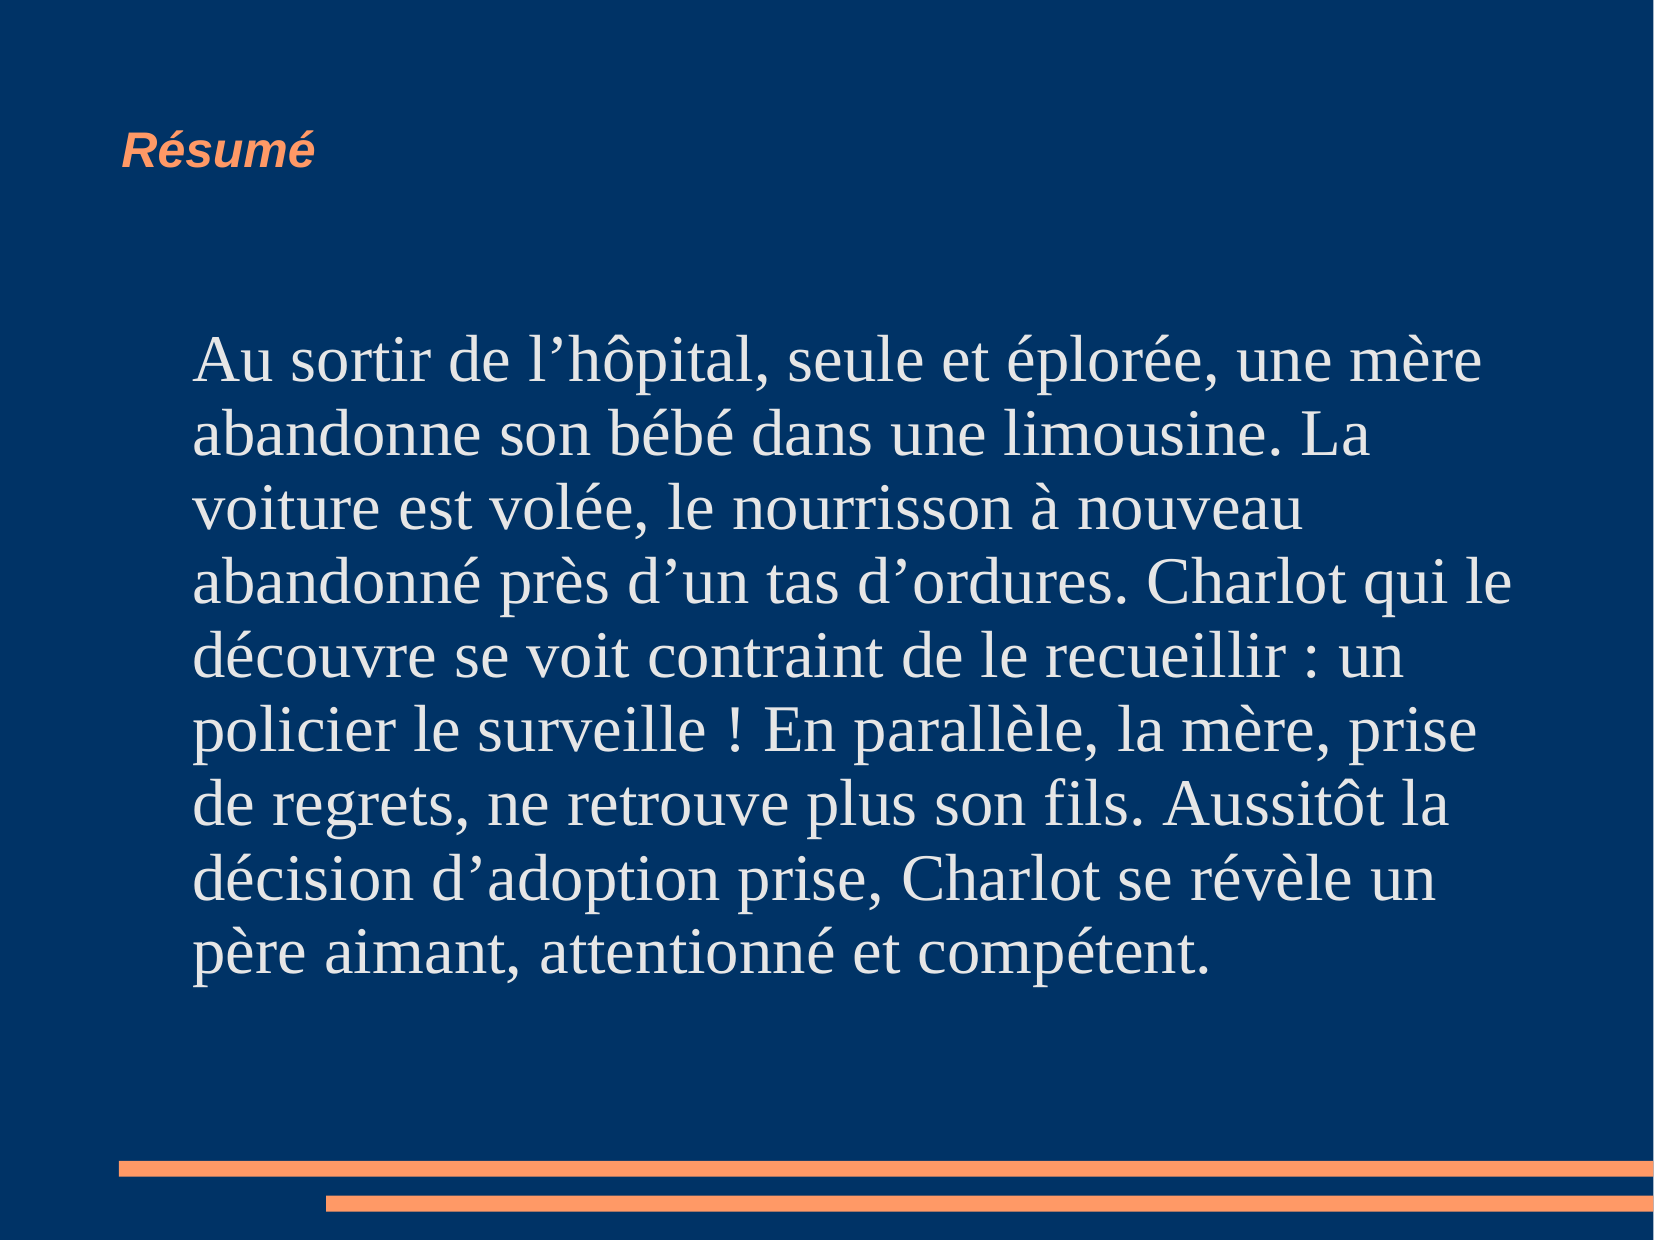

# Résumé
Au sortir de l’hôpital, seule et éplorée, une mère abandonne son bébé dans une limousine. La voiture est volée, le nourrisson à nouveau abandonné près d’un tas d’ordures. Charlot qui le découvre se voit contraint de le recueillir : un policier le surveille ! En parallèle, la mère, prise de regrets, ne retrouve plus son fils. Aussitôt la décision d’adoption prise, Charlot se révèle un père aimant, attentionné et compétent.